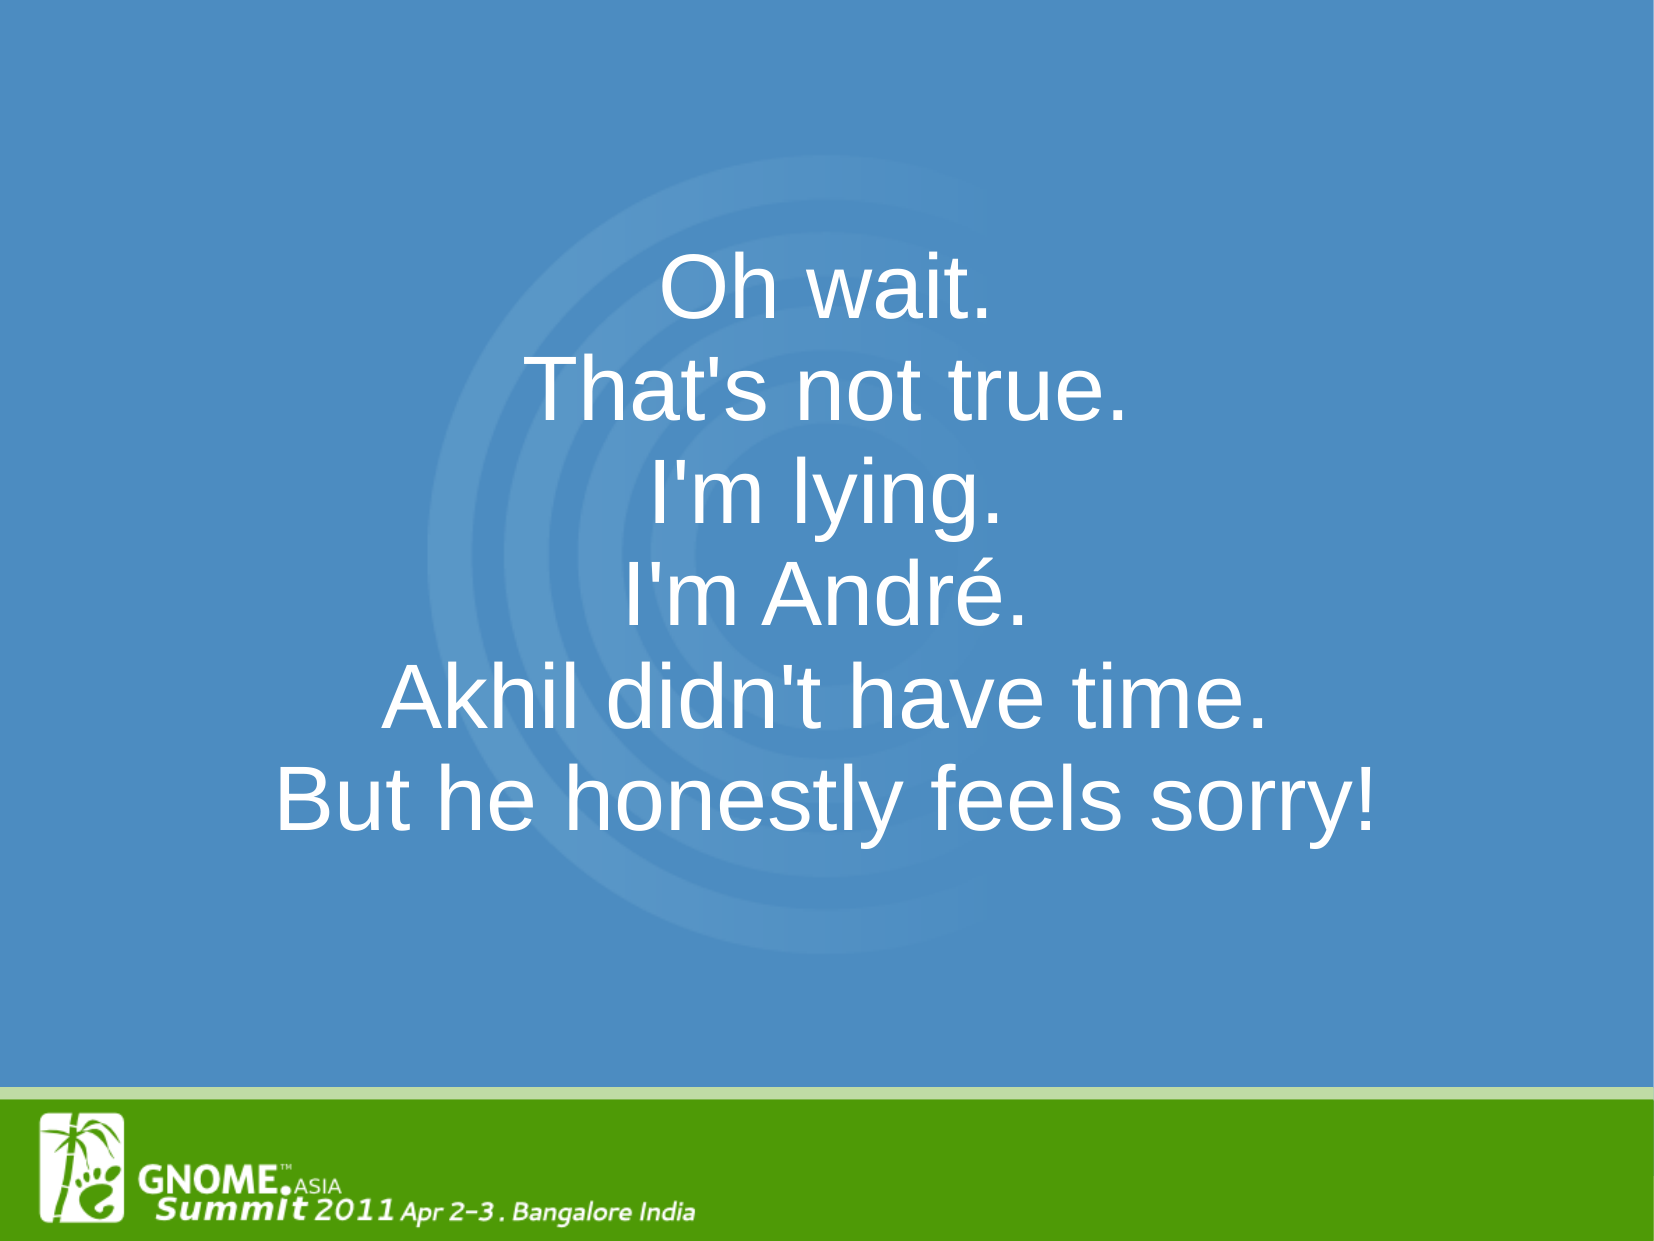

# Oh wait. That's not true. I'm lying. I'm André. Akhil didn't have time. But he honestly feels sorry!